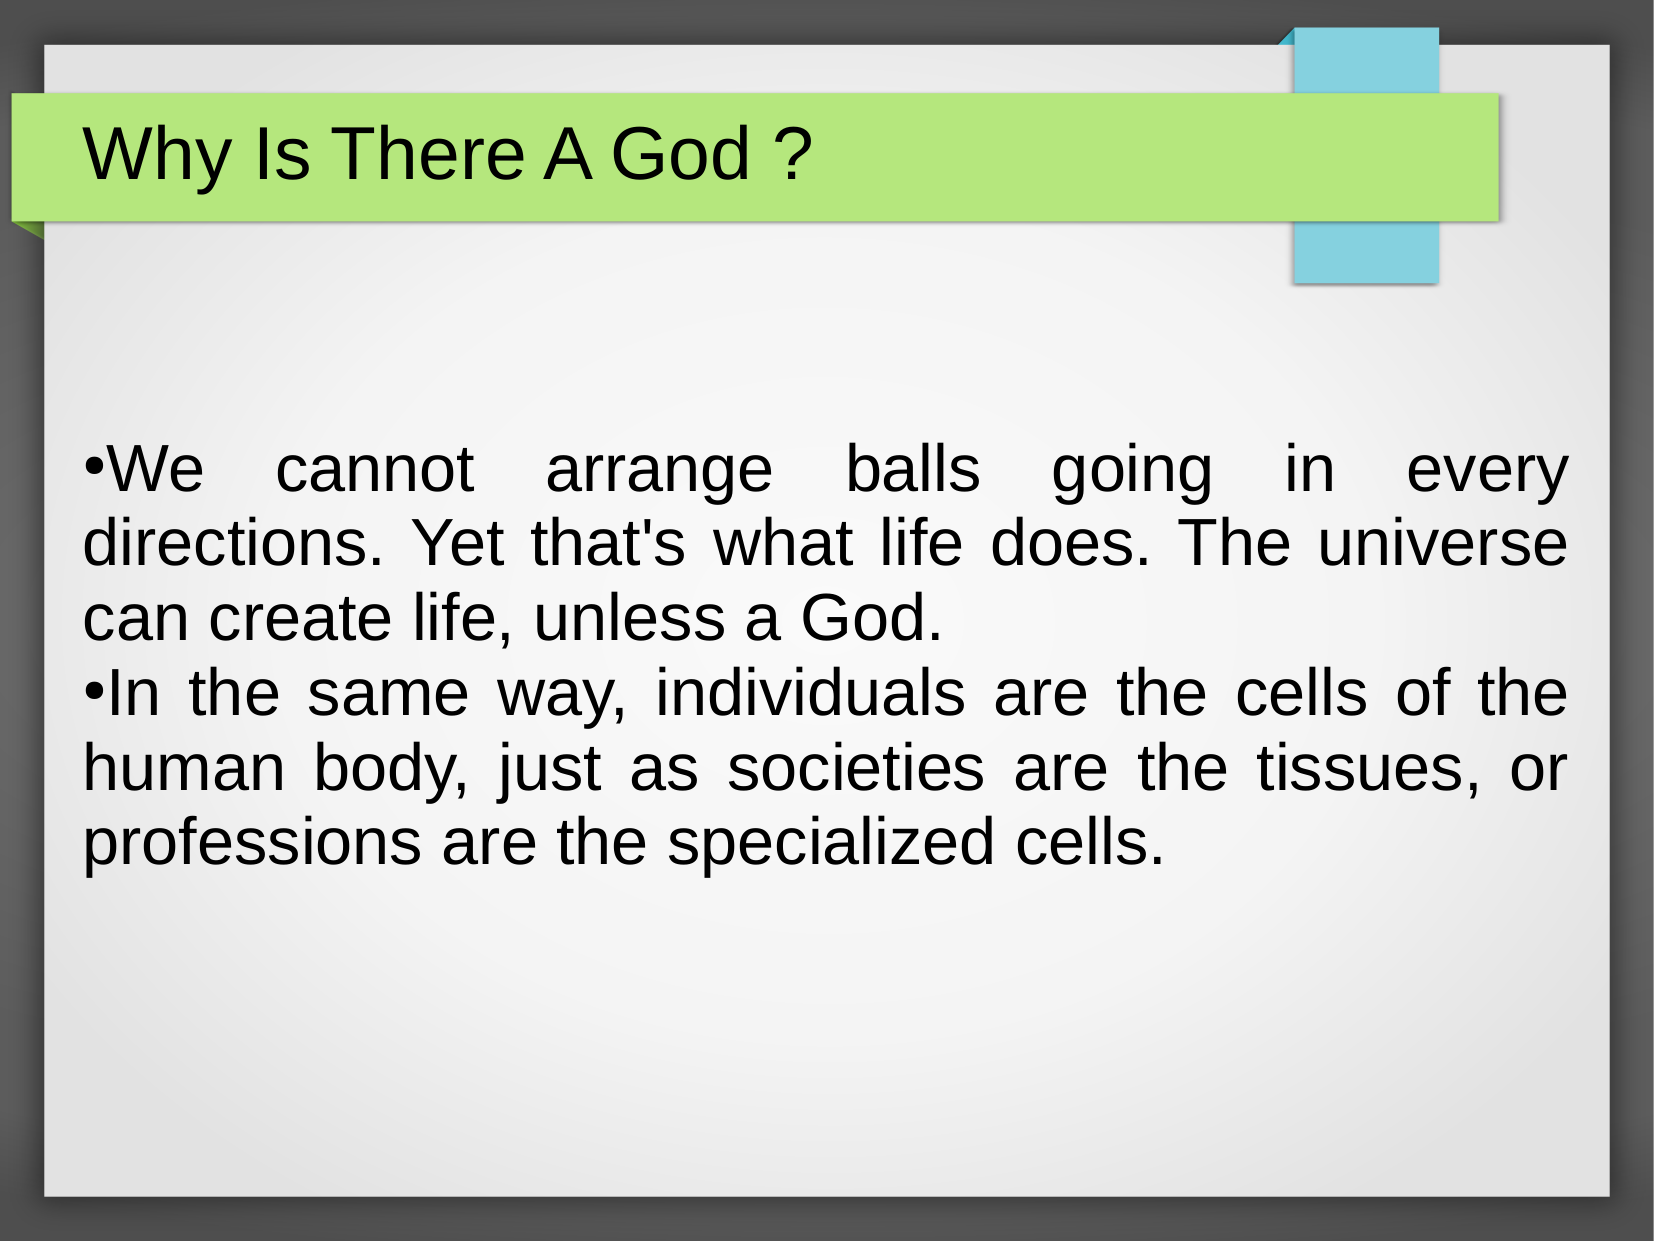

# Why Is There A God ?
We cannot arrange balls going in every directions. Yet that's what life does. The universe can create life, unless a God.
In the same way, individuals are the cells of the human body, just as societies are the tissues, or professions are the specialized cells.